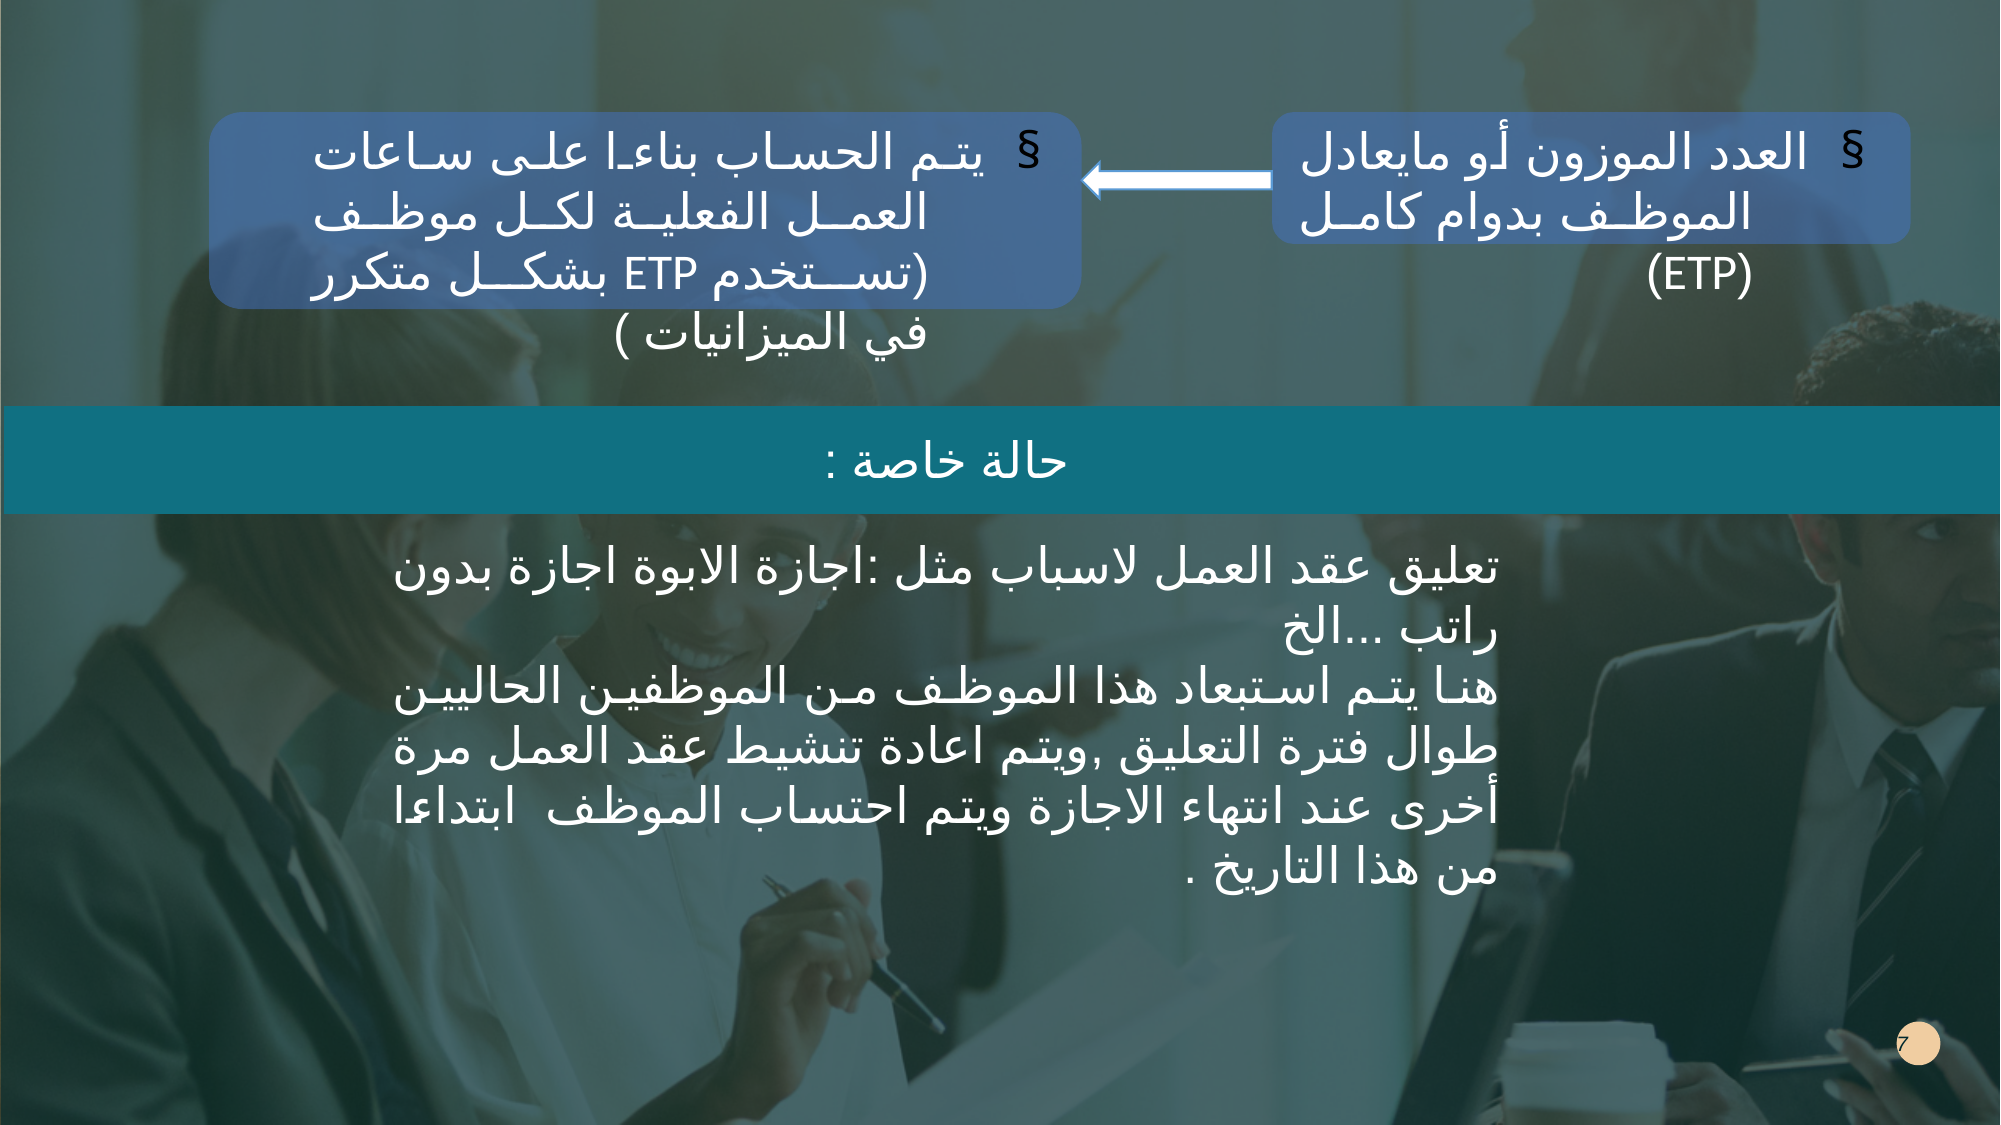

يتم الحساب بناءا على ساعات العمل الفعلية لكل موظف (تستخدم ETP بشكل متكرر في الميزانيات )
العدد الموزون أو مايعادل الموظف بدوام كامل (ETP)
حالة خاصة :
تعليق عقد العمل لاسباب مثل :اجازة الابوة اجازة بدون راتب ...الخ
هنا يتم استبعاد هذا الموظف من الموظفين الحاليين طوال فترة التعليق ,ويتم اعادة تنشيط عقد العمل مرة أخرى عند انتهاء الاجازة ويتم احتساب الموظف ابتداءا من هذا التاريخ .